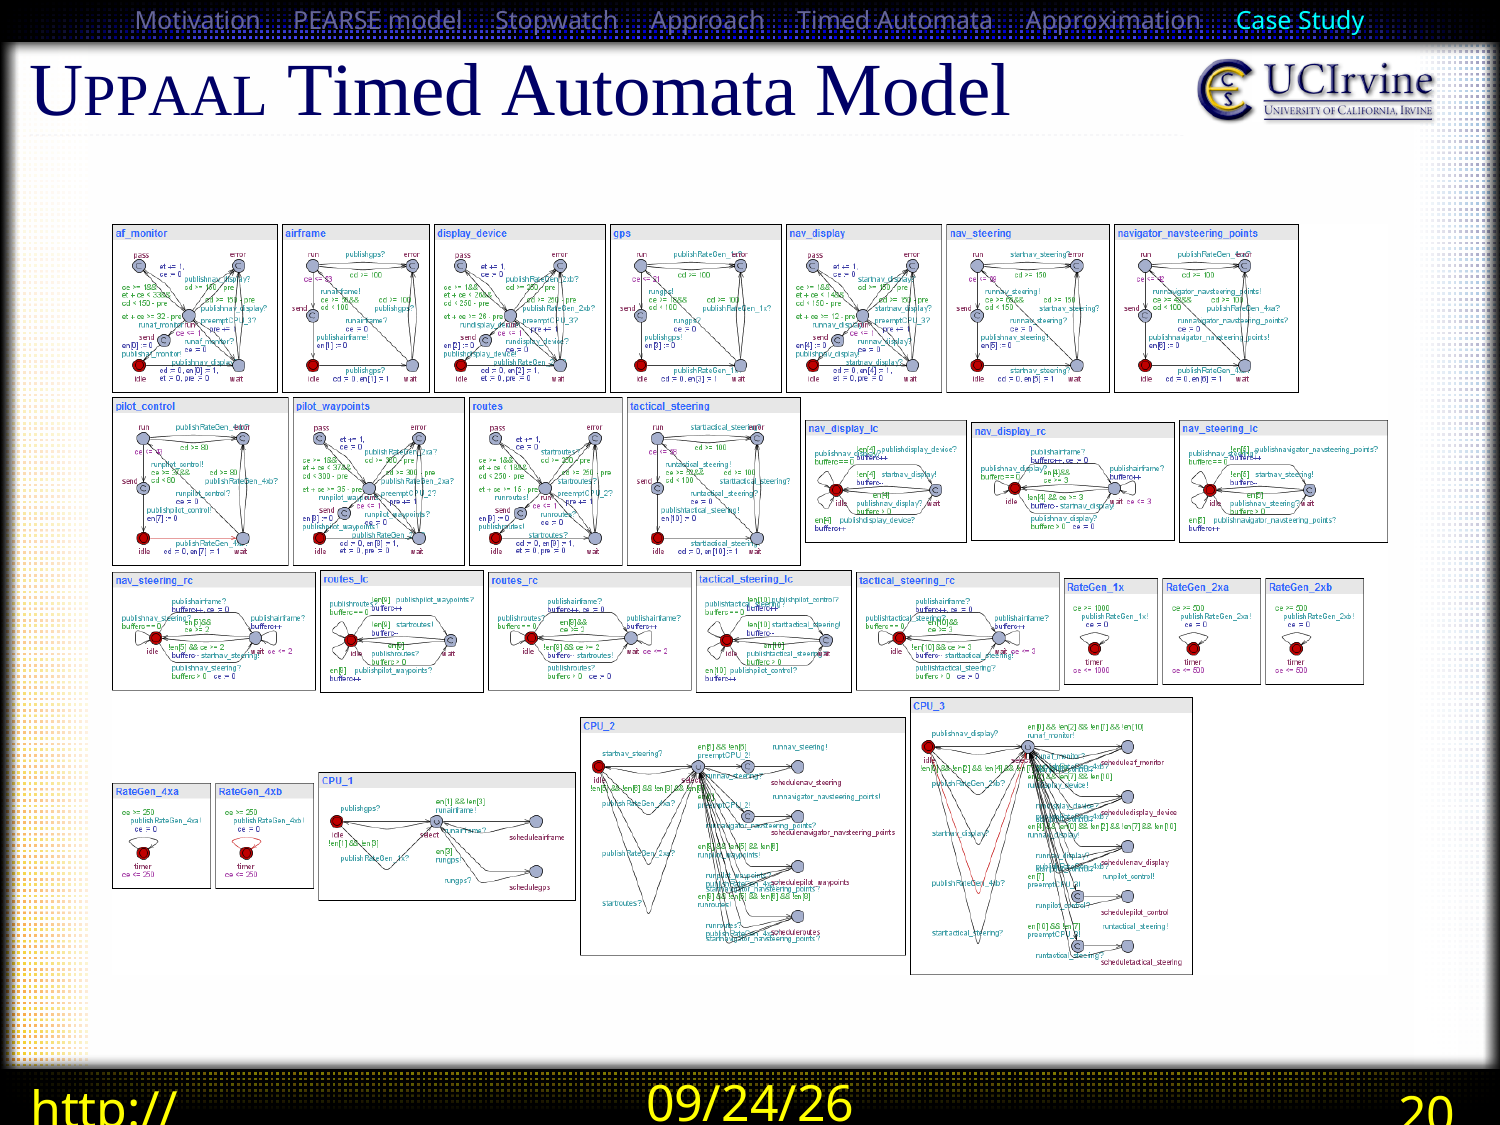

Motivation PEARSE model Stopwatch Approach Timed Automata Approximation Case Study
# UPPAAL Timed Automata Model
20